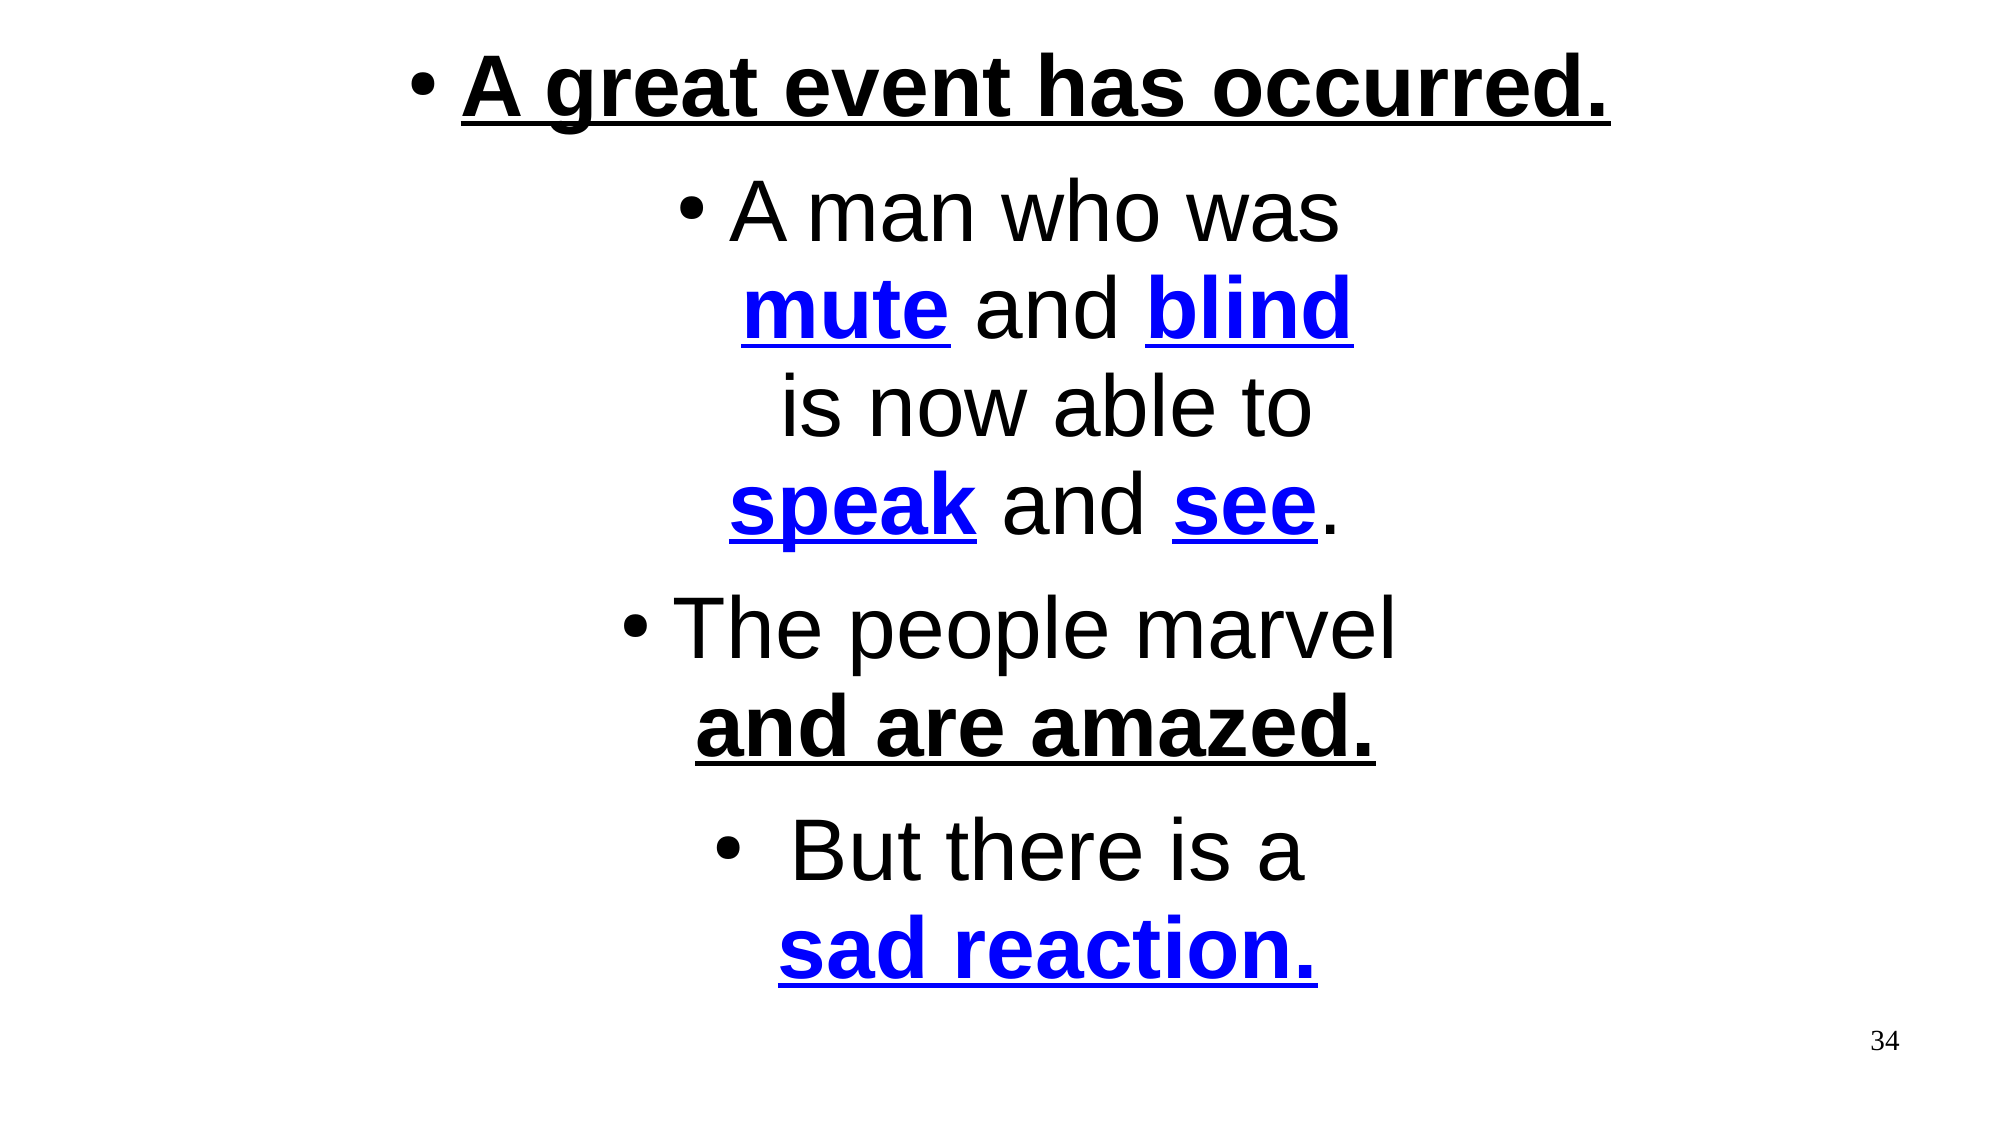

# A great event has occurred.
A man who was
mute and blind
 is now able to
speak and see.
The people marvel
and are amazed.
 But there is a
sad reaction.
34